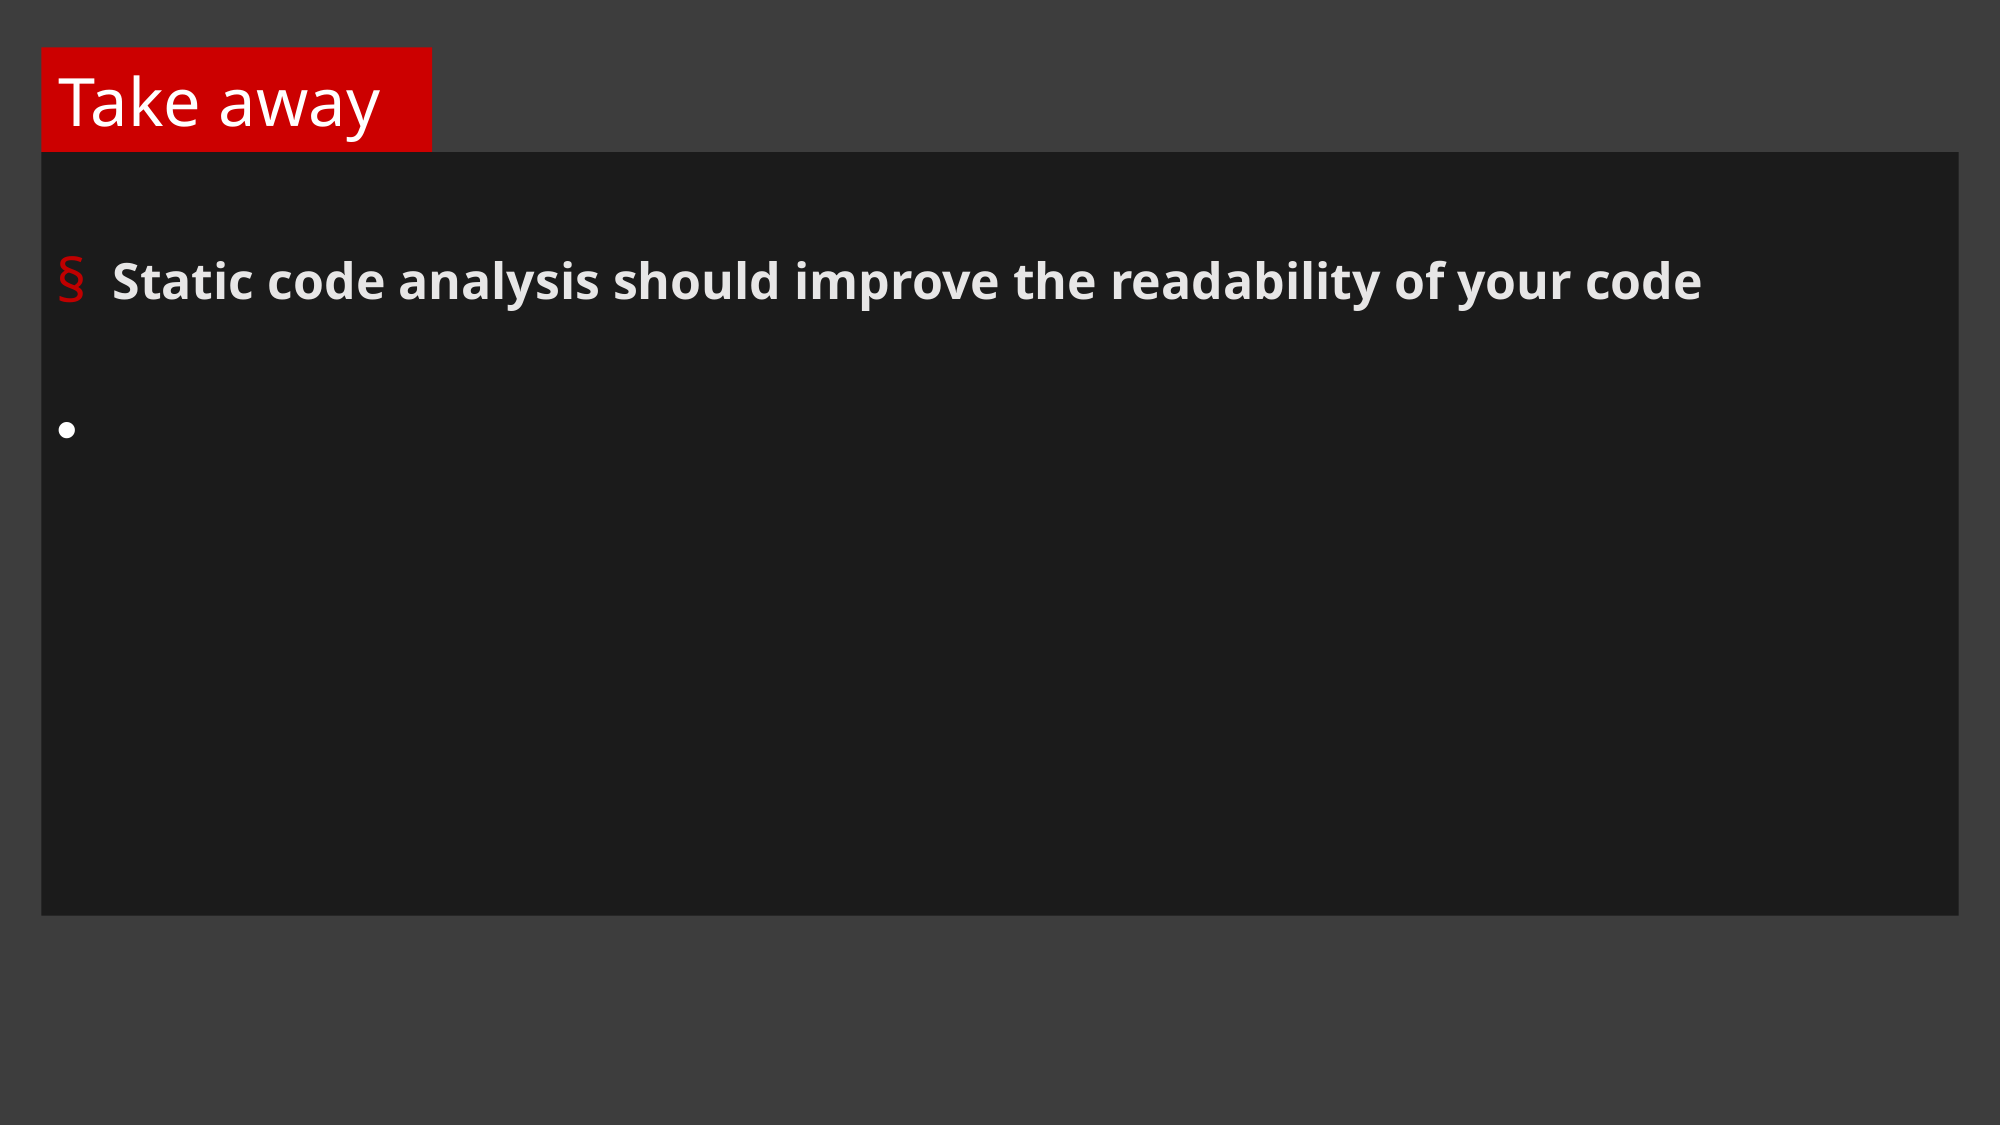

Take away
Static code analysis should improve the readability of your code